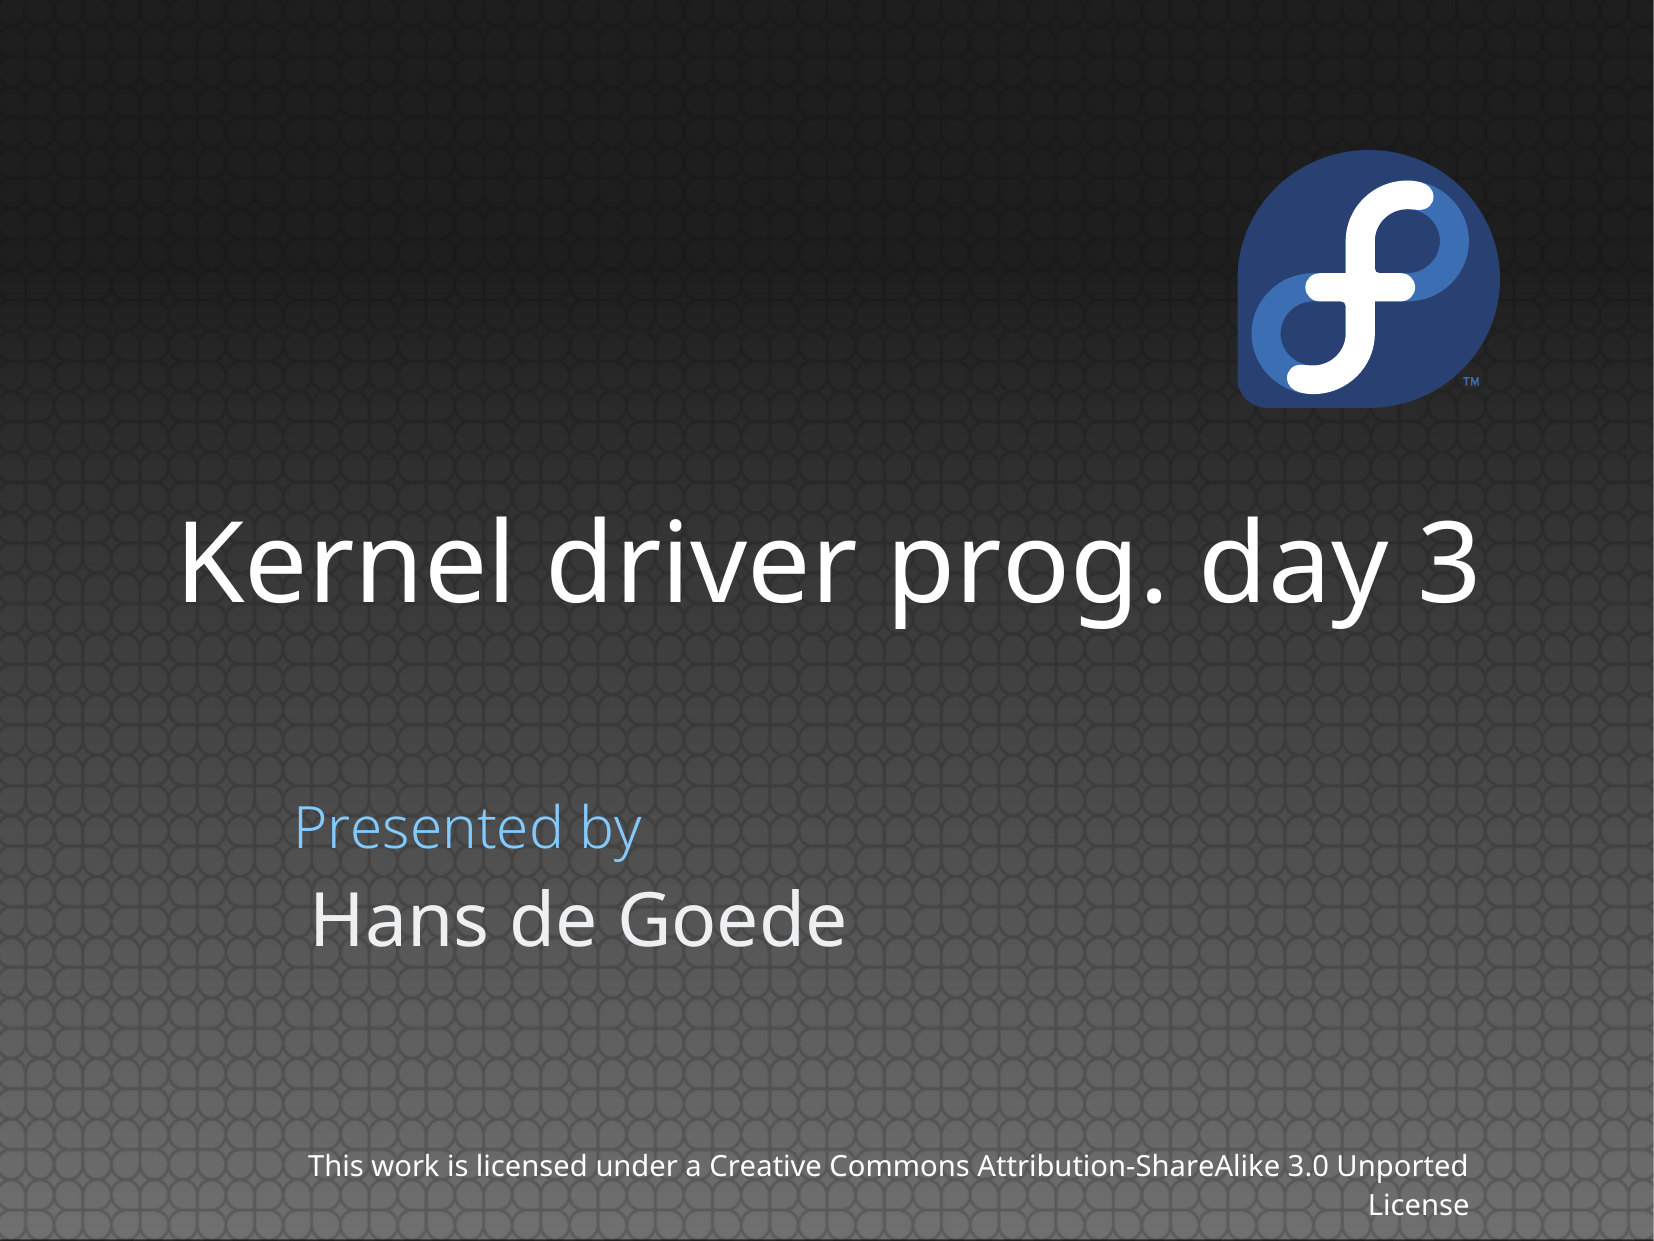

Kernel driver prog. day 3
Presented by
Hans de Goede
This work is licensed under a Creative Commons Attribution-ShareAlike 3.0 Unported License